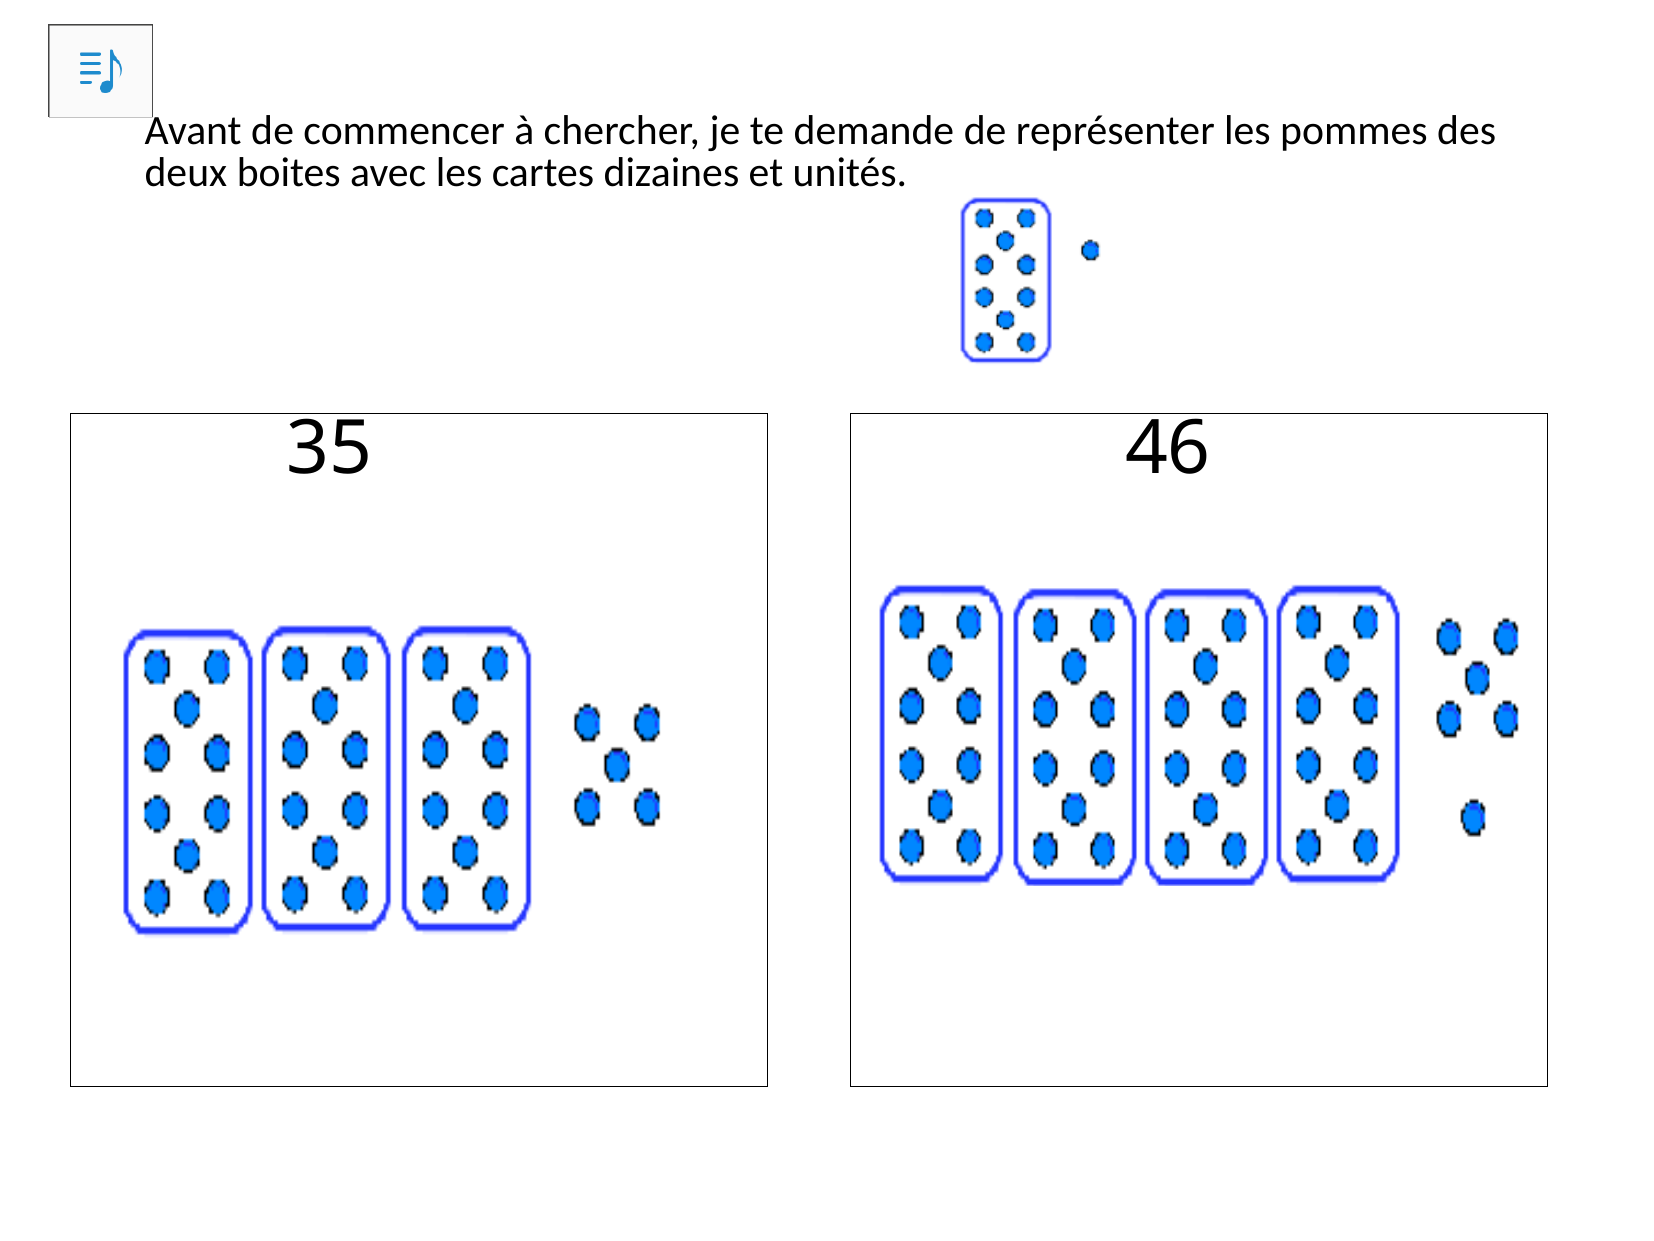

Avant de commencer à chercher, je te demande de représenter les pommes des deux boites avec les cartes dizaines et unités.
35
46